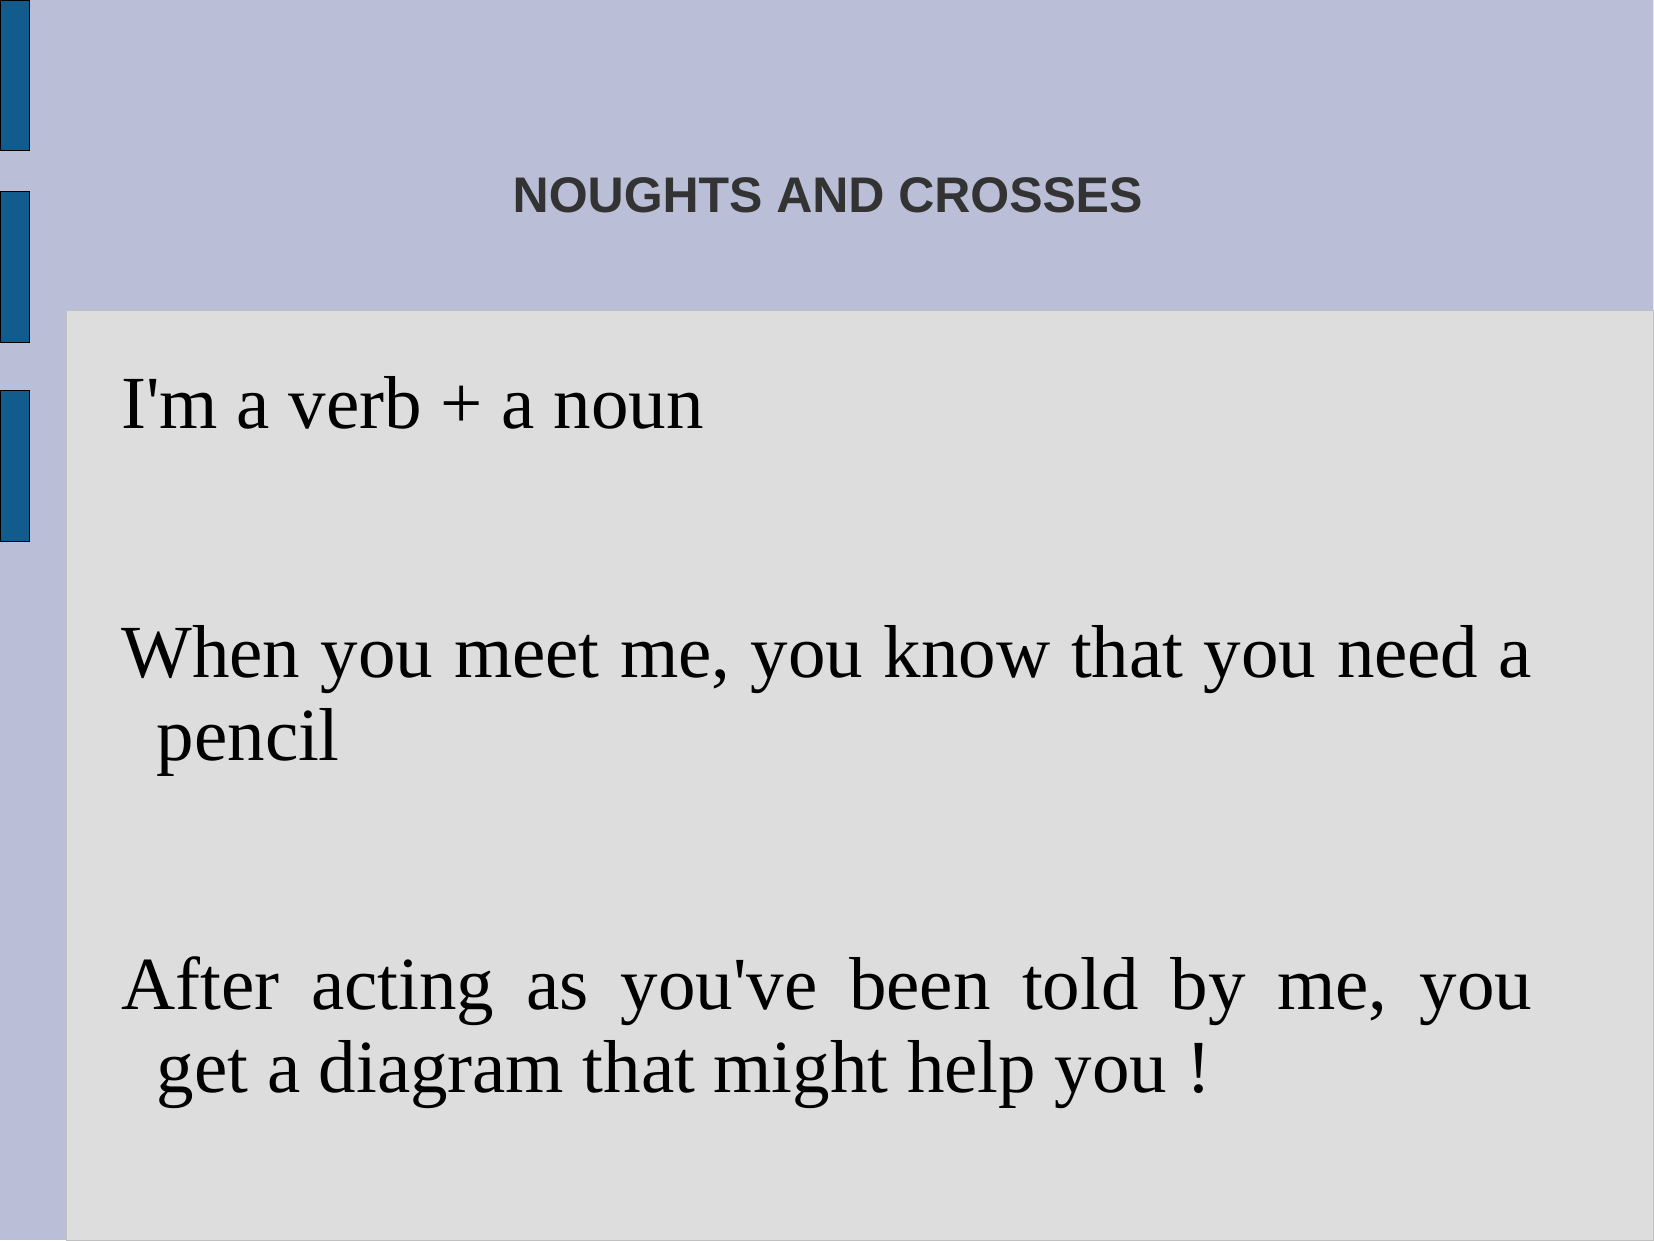

# NOUGHTS AND CROSSES
I'm a verb + a noun
When you meet me, you know that you need a pencil
After acting as you've been told by me, you get a diagram that might help you !